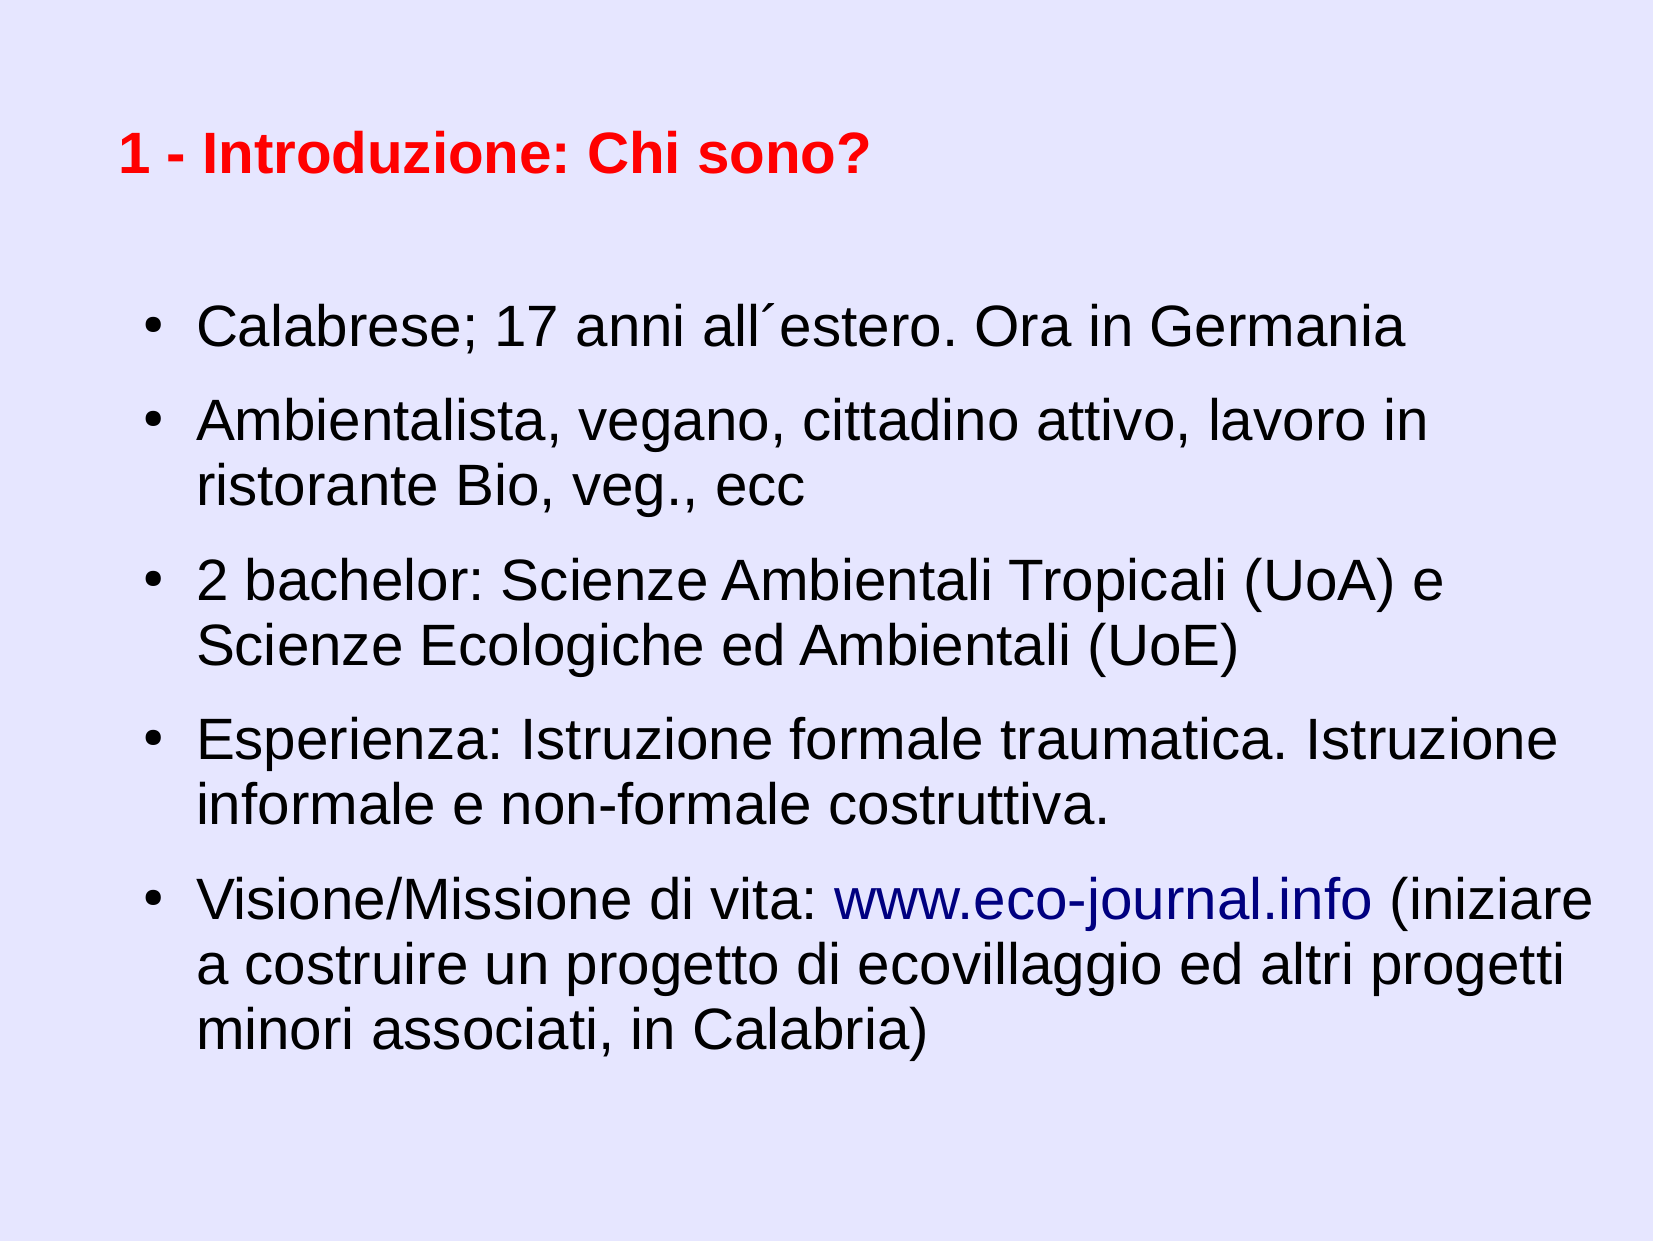

# 1 - Introduzione: Chi sono?
Calabrese; 17 anni all´estero. Ora in Germania
Ambientalista, vegano, cittadino attivo, lavoro in ristorante Bio, veg., ecc
2 bachelor: Scienze Ambientali Tropicali (UoA) e Scienze Ecologiche ed Ambientali (UoE)
Esperienza: Istruzione formale traumatica. Istruzione informale e non-formale costruttiva.
Visione/Missione di vita: www.eco-journal.info (iniziare a costruire un progetto di ecovillaggio ed altri progetti minori associati, in Calabria)